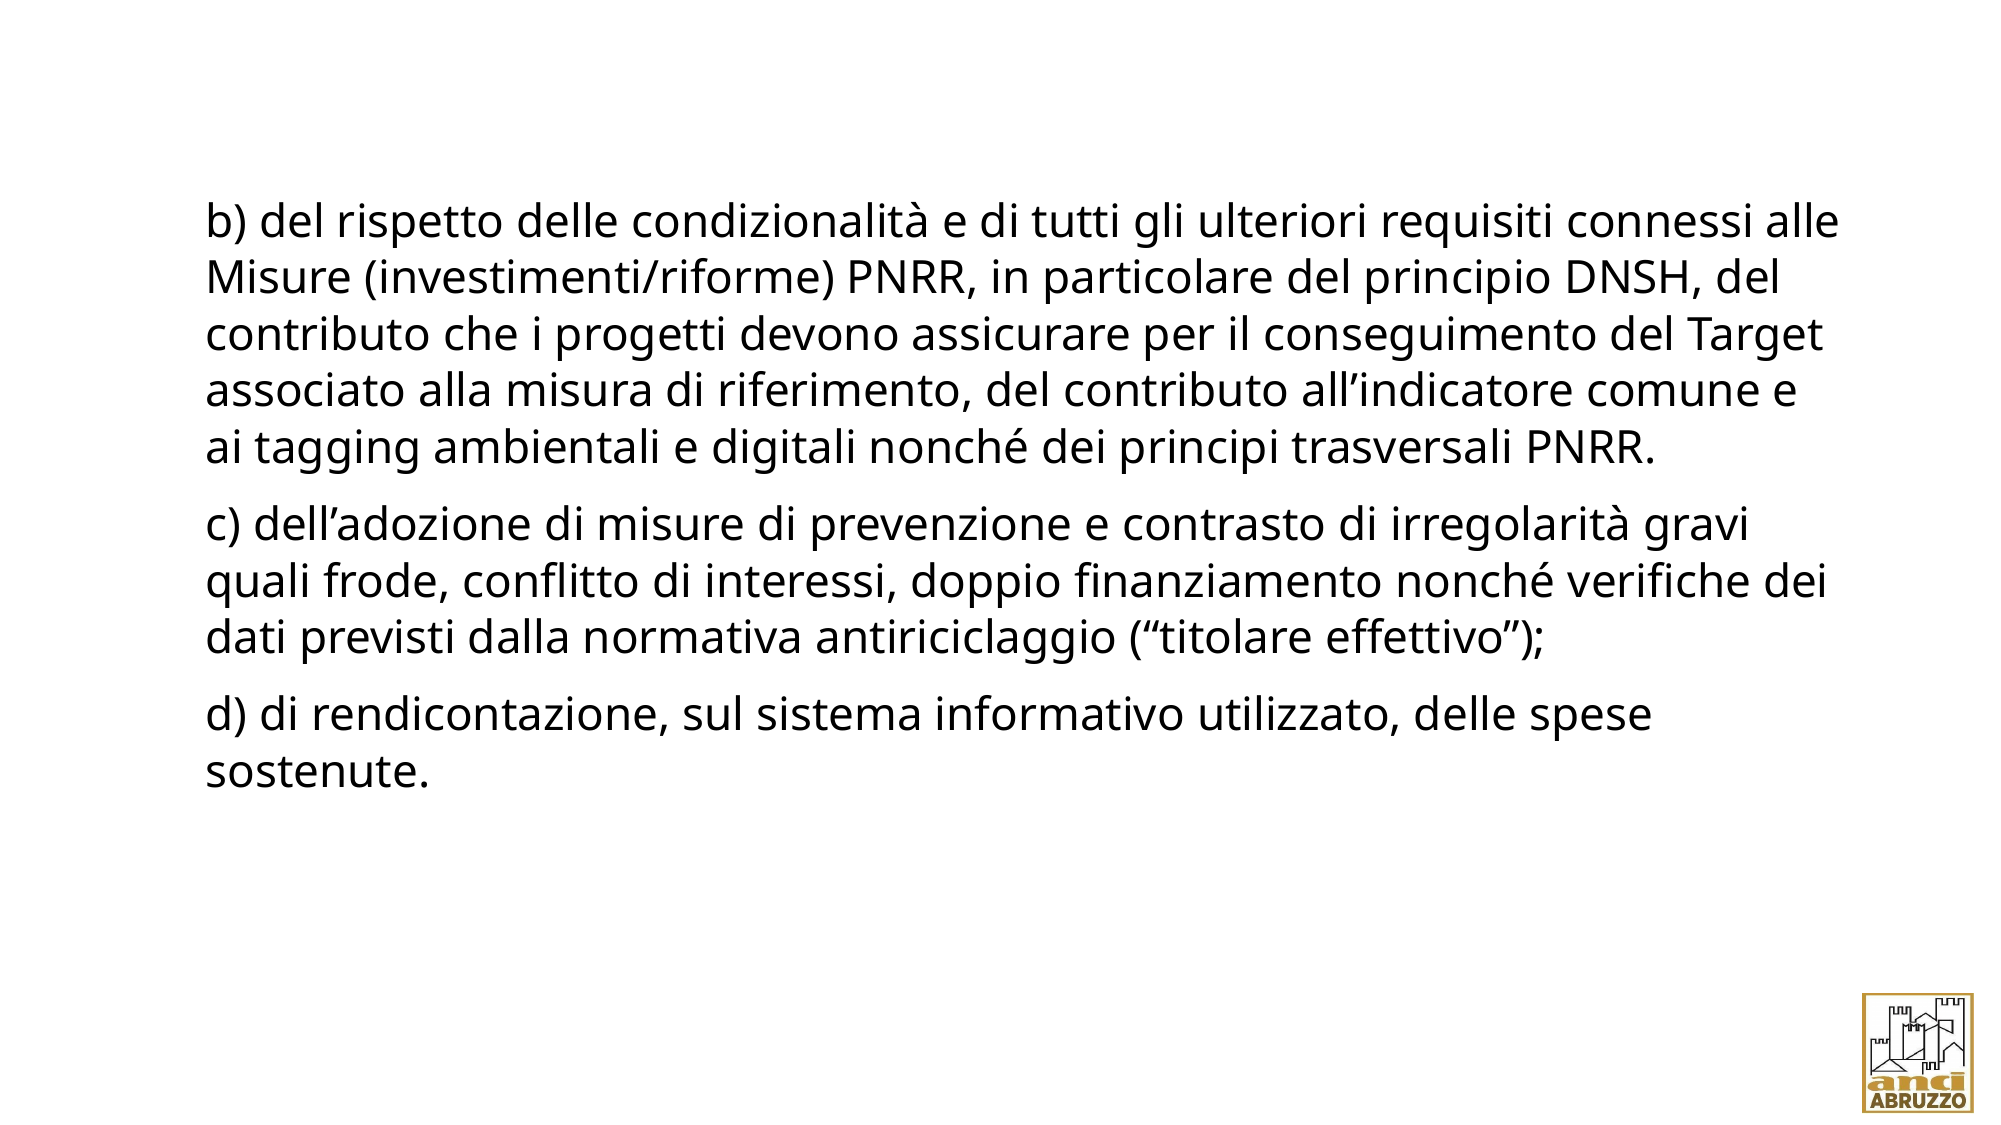

# b) del rispetto delle condizionalità e di tutti gli ulteriori requisiti connessi alle Misure (investimenti/riforme) PNRR, in particolare del principio DNSH, del contributo che i progetti devono assicurare per il conseguimento del Target associato alla misura di riferimento, del contributo all’indicatore comune e ai tagging ambientali e digitali nonché dei principi trasversali PNRR.
c) dell’adozione di misure di prevenzione e contrasto di irregolarità gravi quali frode, conflitto di interessi, doppio finanziamento nonché verifiche dei dati previsti dalla normativa antiriciclaggio (“titolare effettivo”);
d) di rendicontazione, sul sistema informativo utilizzato, delle spese sostenute.